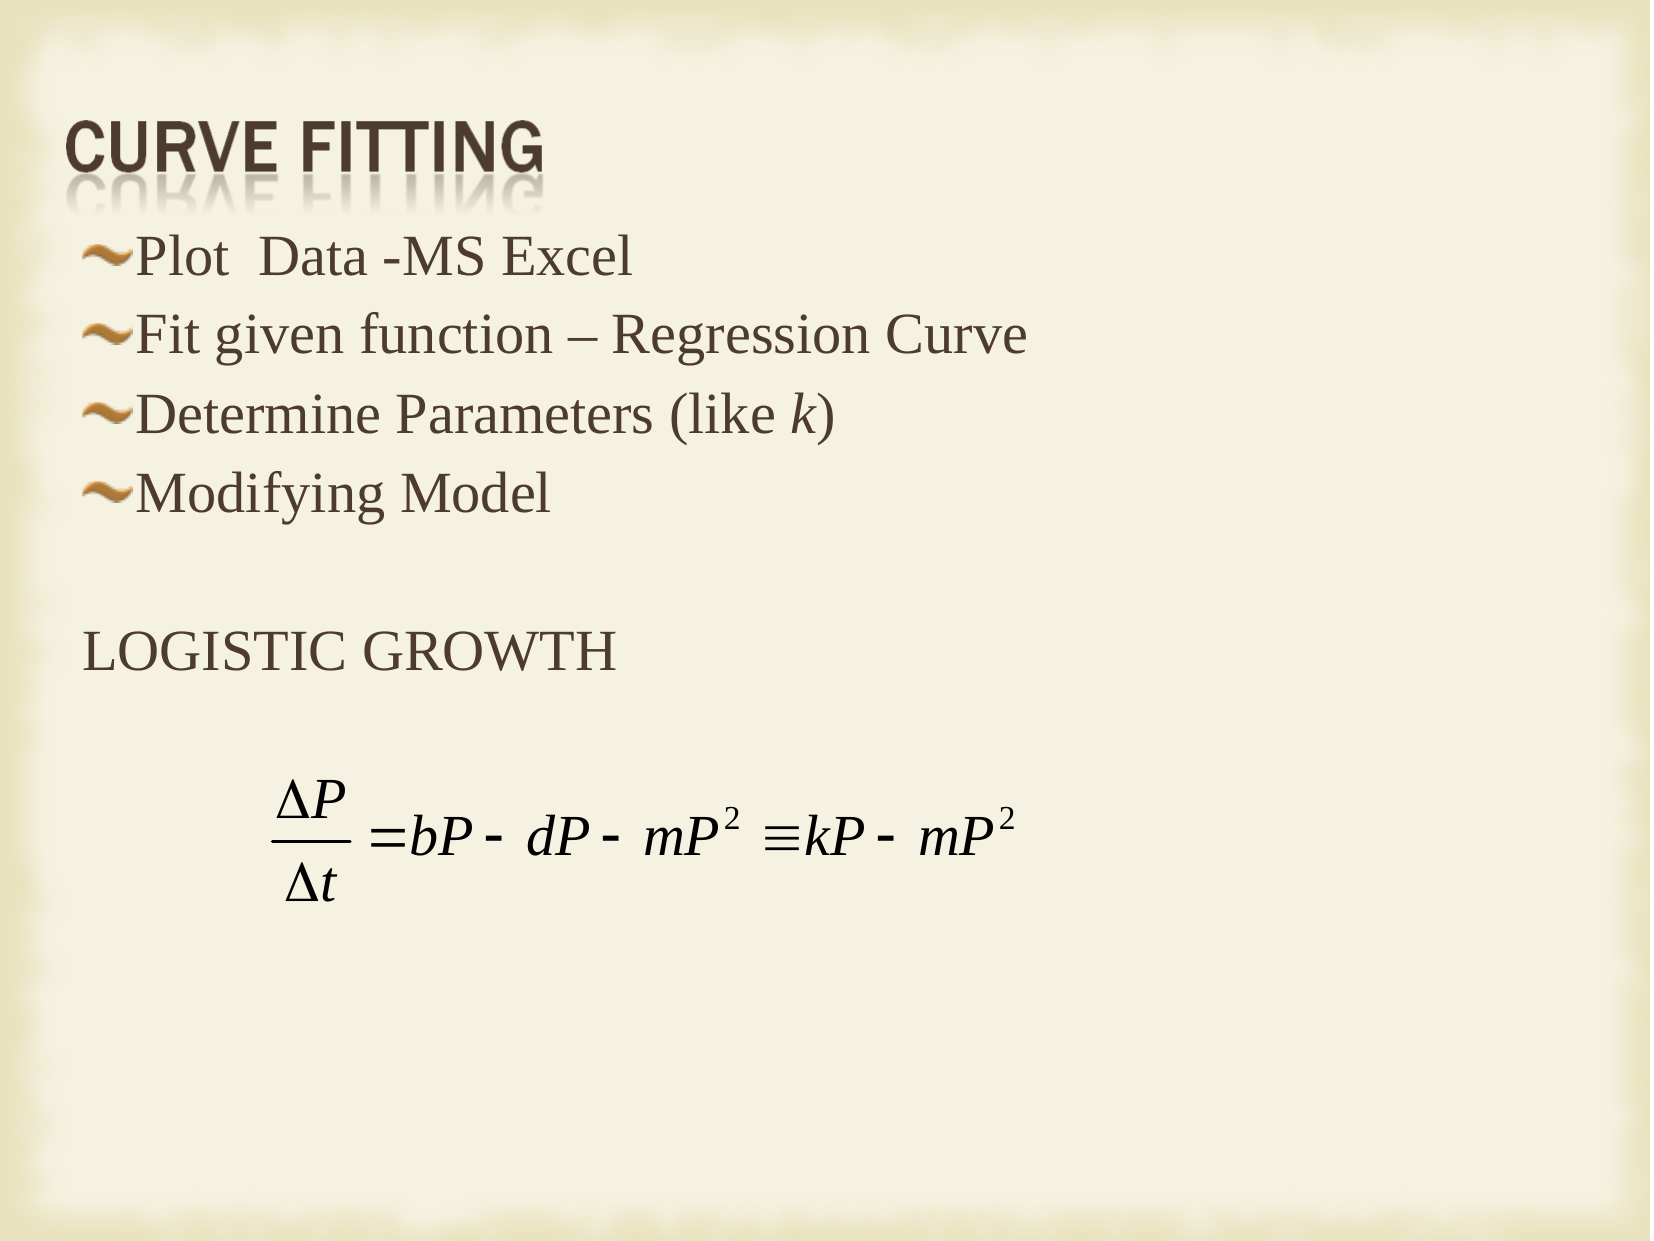

# Plot Data -MS Excel
Fit given function – Regression Curve
Determine Parameters (like k)
Modifying Model
LOGISTIC GROWTH